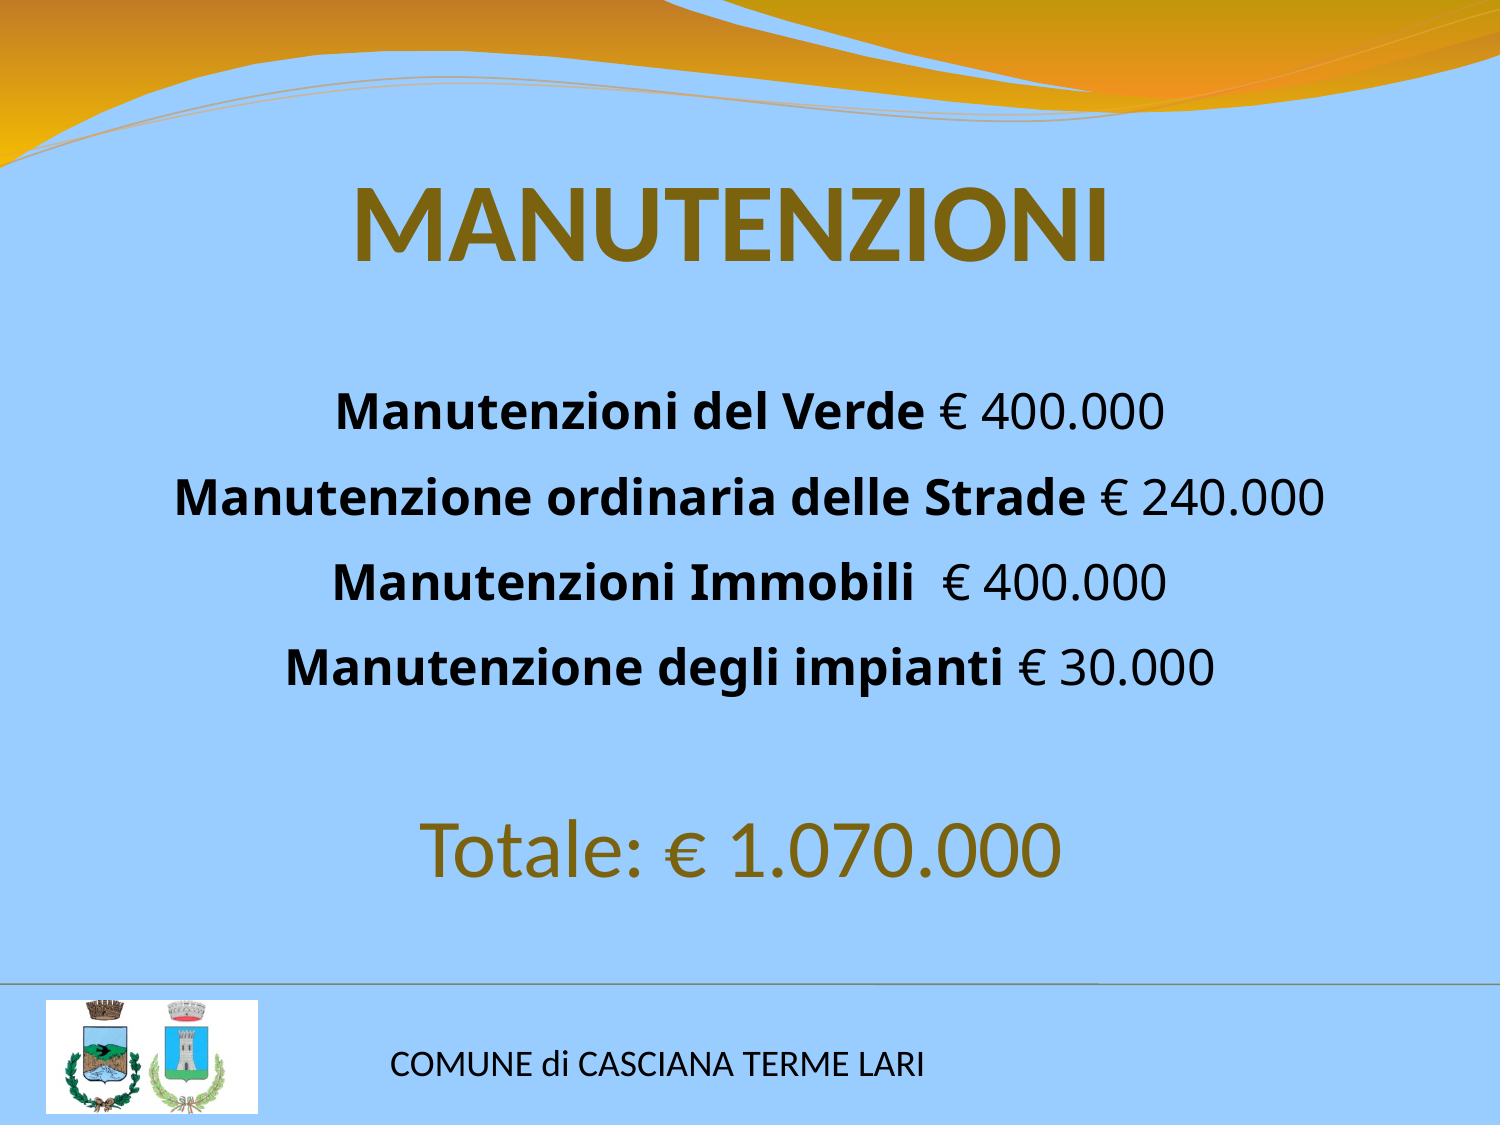

MANUTENZIONI
Manutenzioni del Verde € 400.000
Manutenzione ordinaria delle Strade € 240.000
Manutenzioni Immobili € 400.000
Manutenzione degli impianti € 30.000
Totale: € 1.070.000
COMUNE di CASCIANA TERME LARI